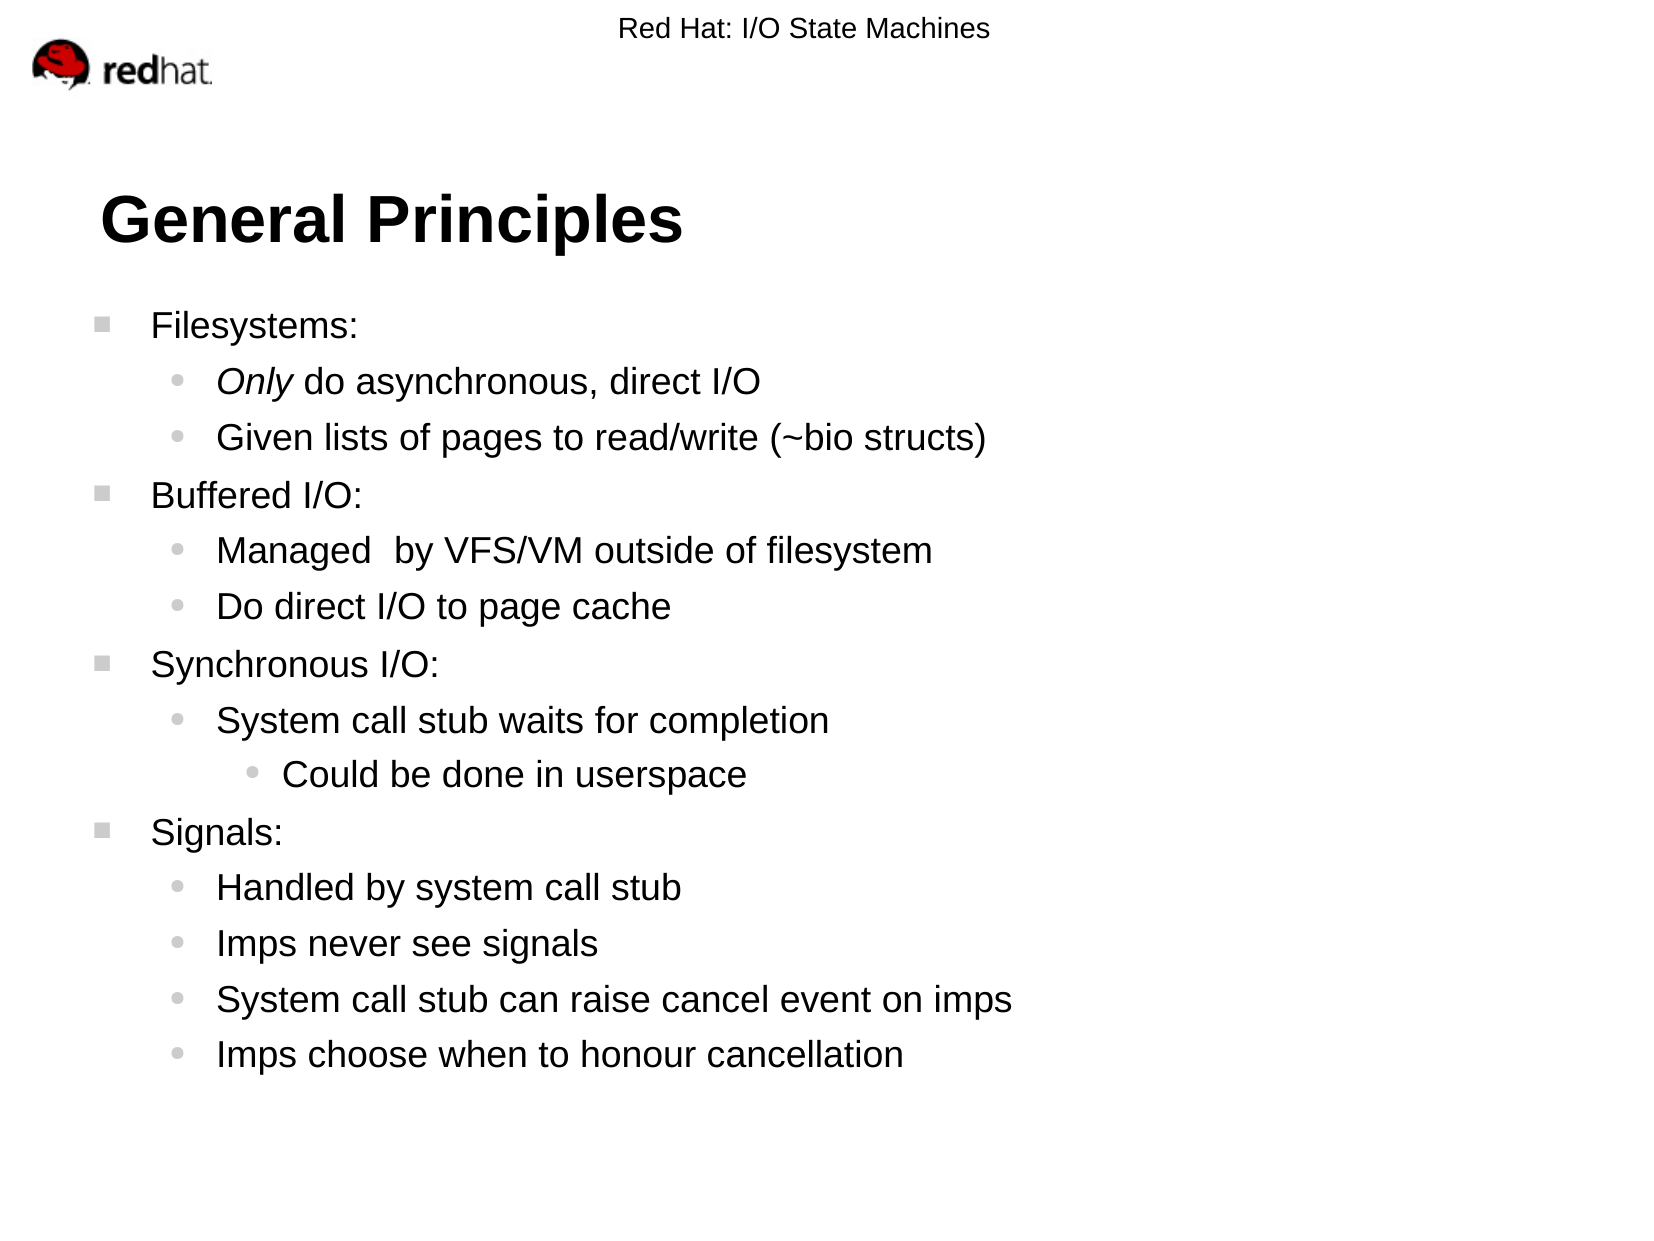

# General Principles
Filesystems:
Only do asynchronous, direct I/O
Given lists of pages to read/write (~bio structs)
Buffered I/O:
Managed	by VFS/VM outside of filesystem
Do direct I/O to page cache
Synchronous I/O:
System call stub waits for completion
Could be done in userspace
Signals:
Handled by system call stub
Imps never see signals
System call stub can raise cancel event on imps
Imps choose when to honour cancellation